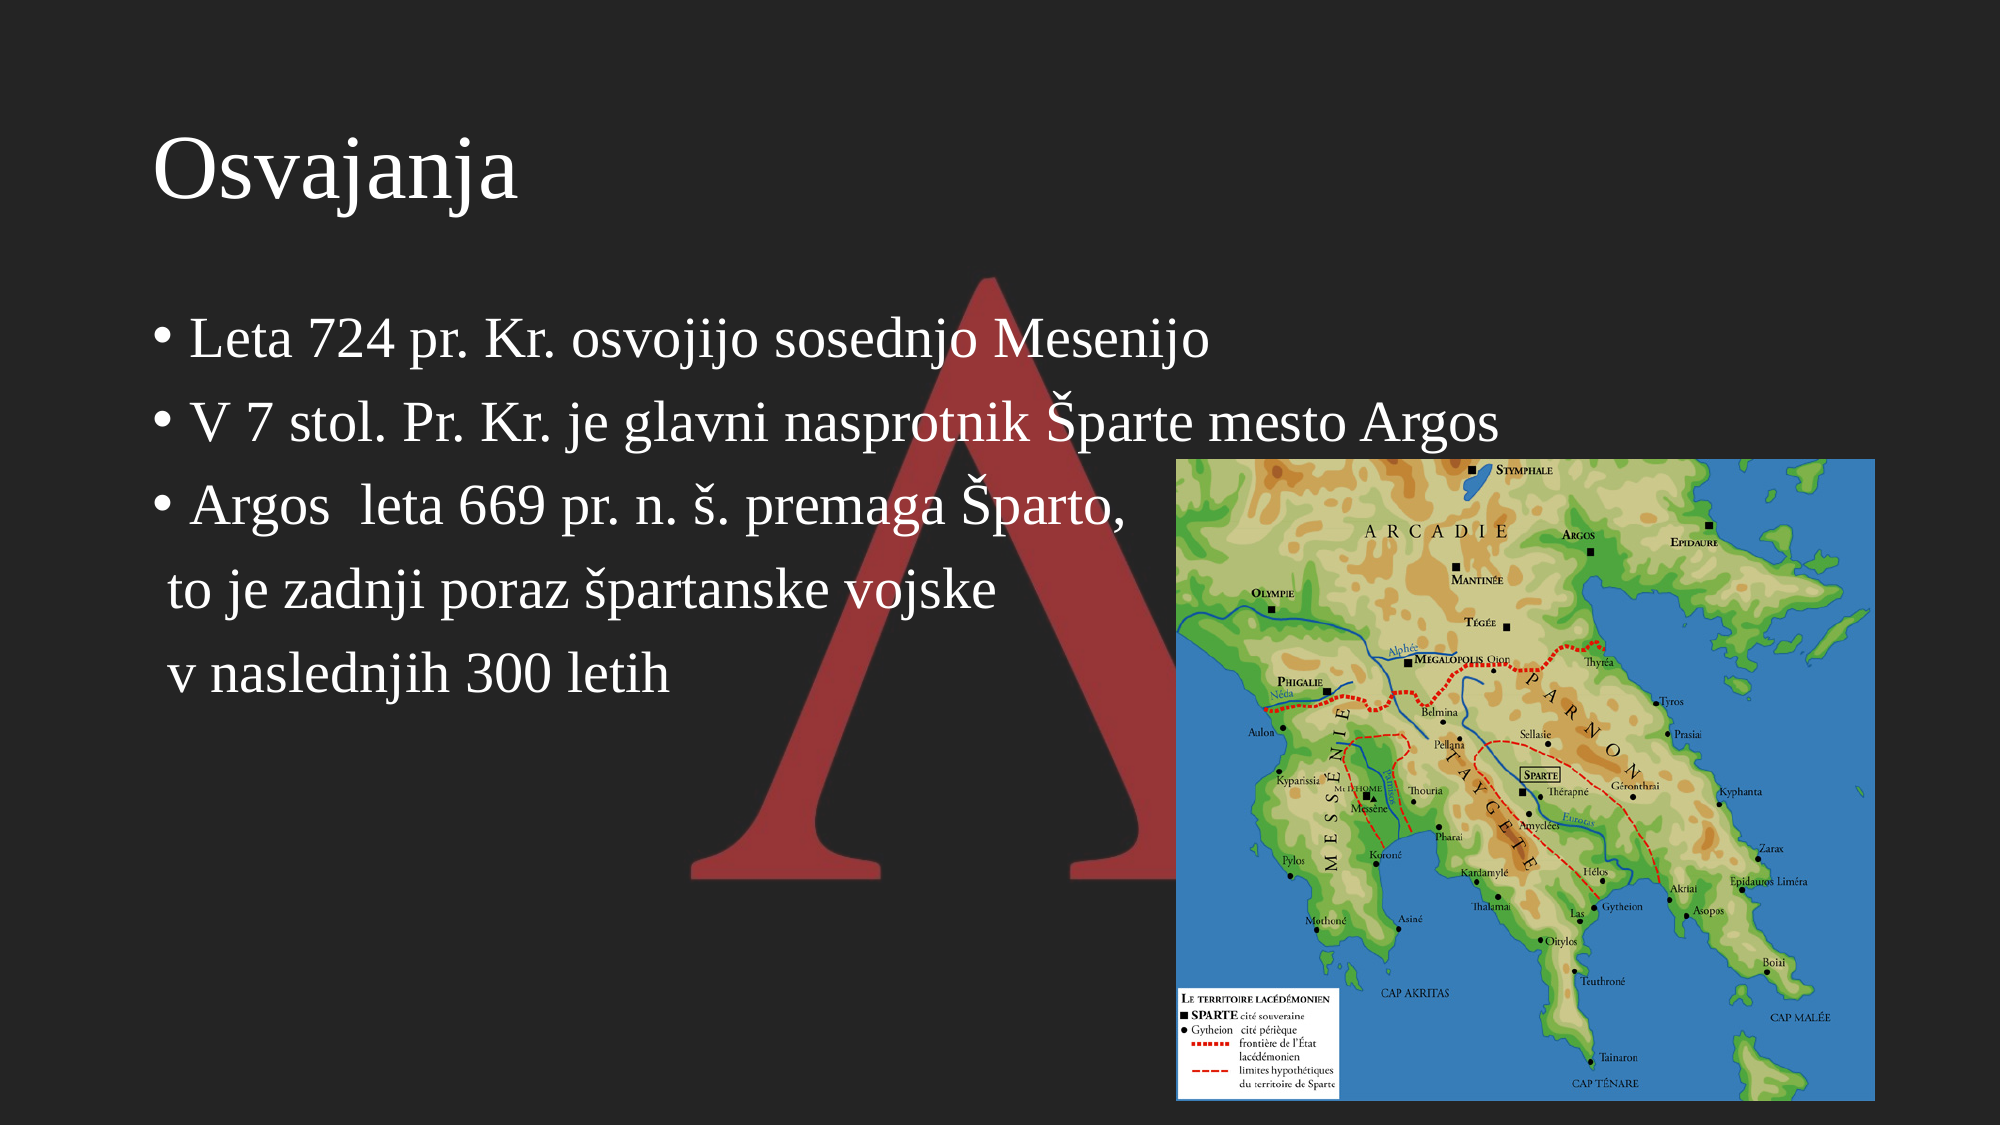

# Osvajanja
Leta 724 pr. Kr. osvojijo sosednjo Mesenijo
V 7 stol. Pr. Kr. je glavni nasprotnik Šparte mesto Argos
Argos leta 669 pr. n. š. premaga Šparto,
 to je zadnji poraz špartanske vojske
 v naslednjih 300 letih